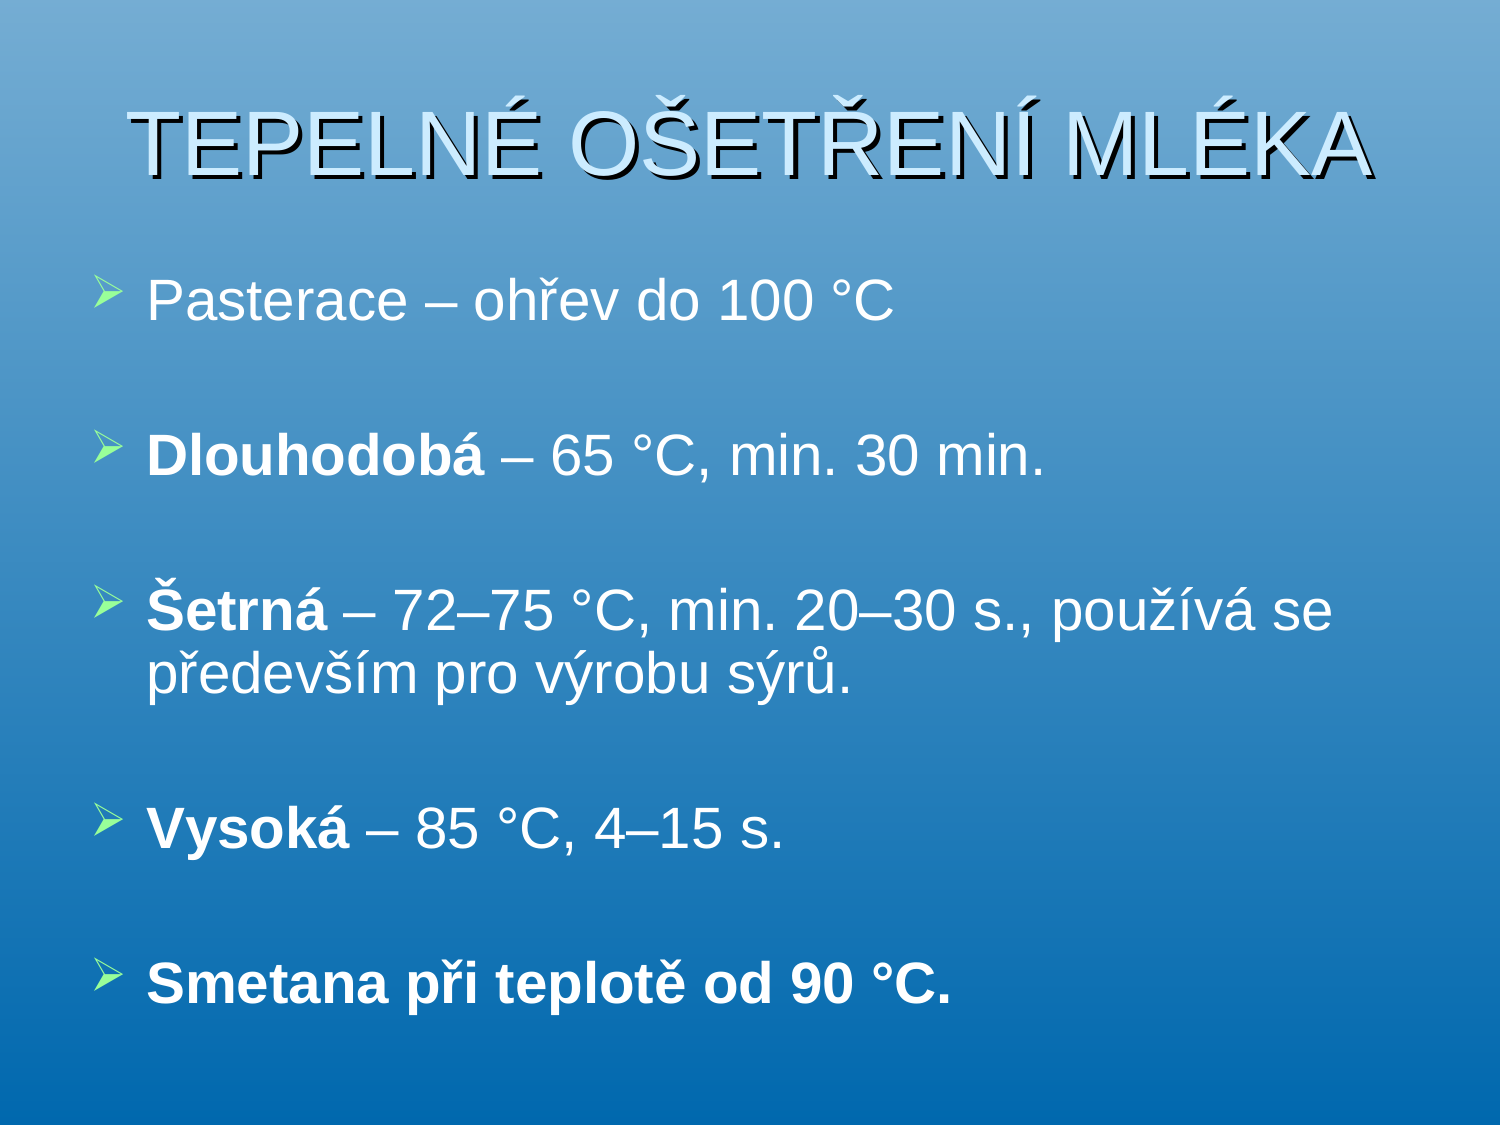

# TEPELNÉ OŠETŘENÍ MLÉKA
Pasterace – ohřev do 100 °C
Dlouhodobá – 65 °C, min. 30 min.
Šetrná – 72–75 °C, min. 20–30 s., používá se především pro výrobu sýrů.
Vysoká – 85 °C, 4–15 s.
Smetana při teplotě od 90 °C.